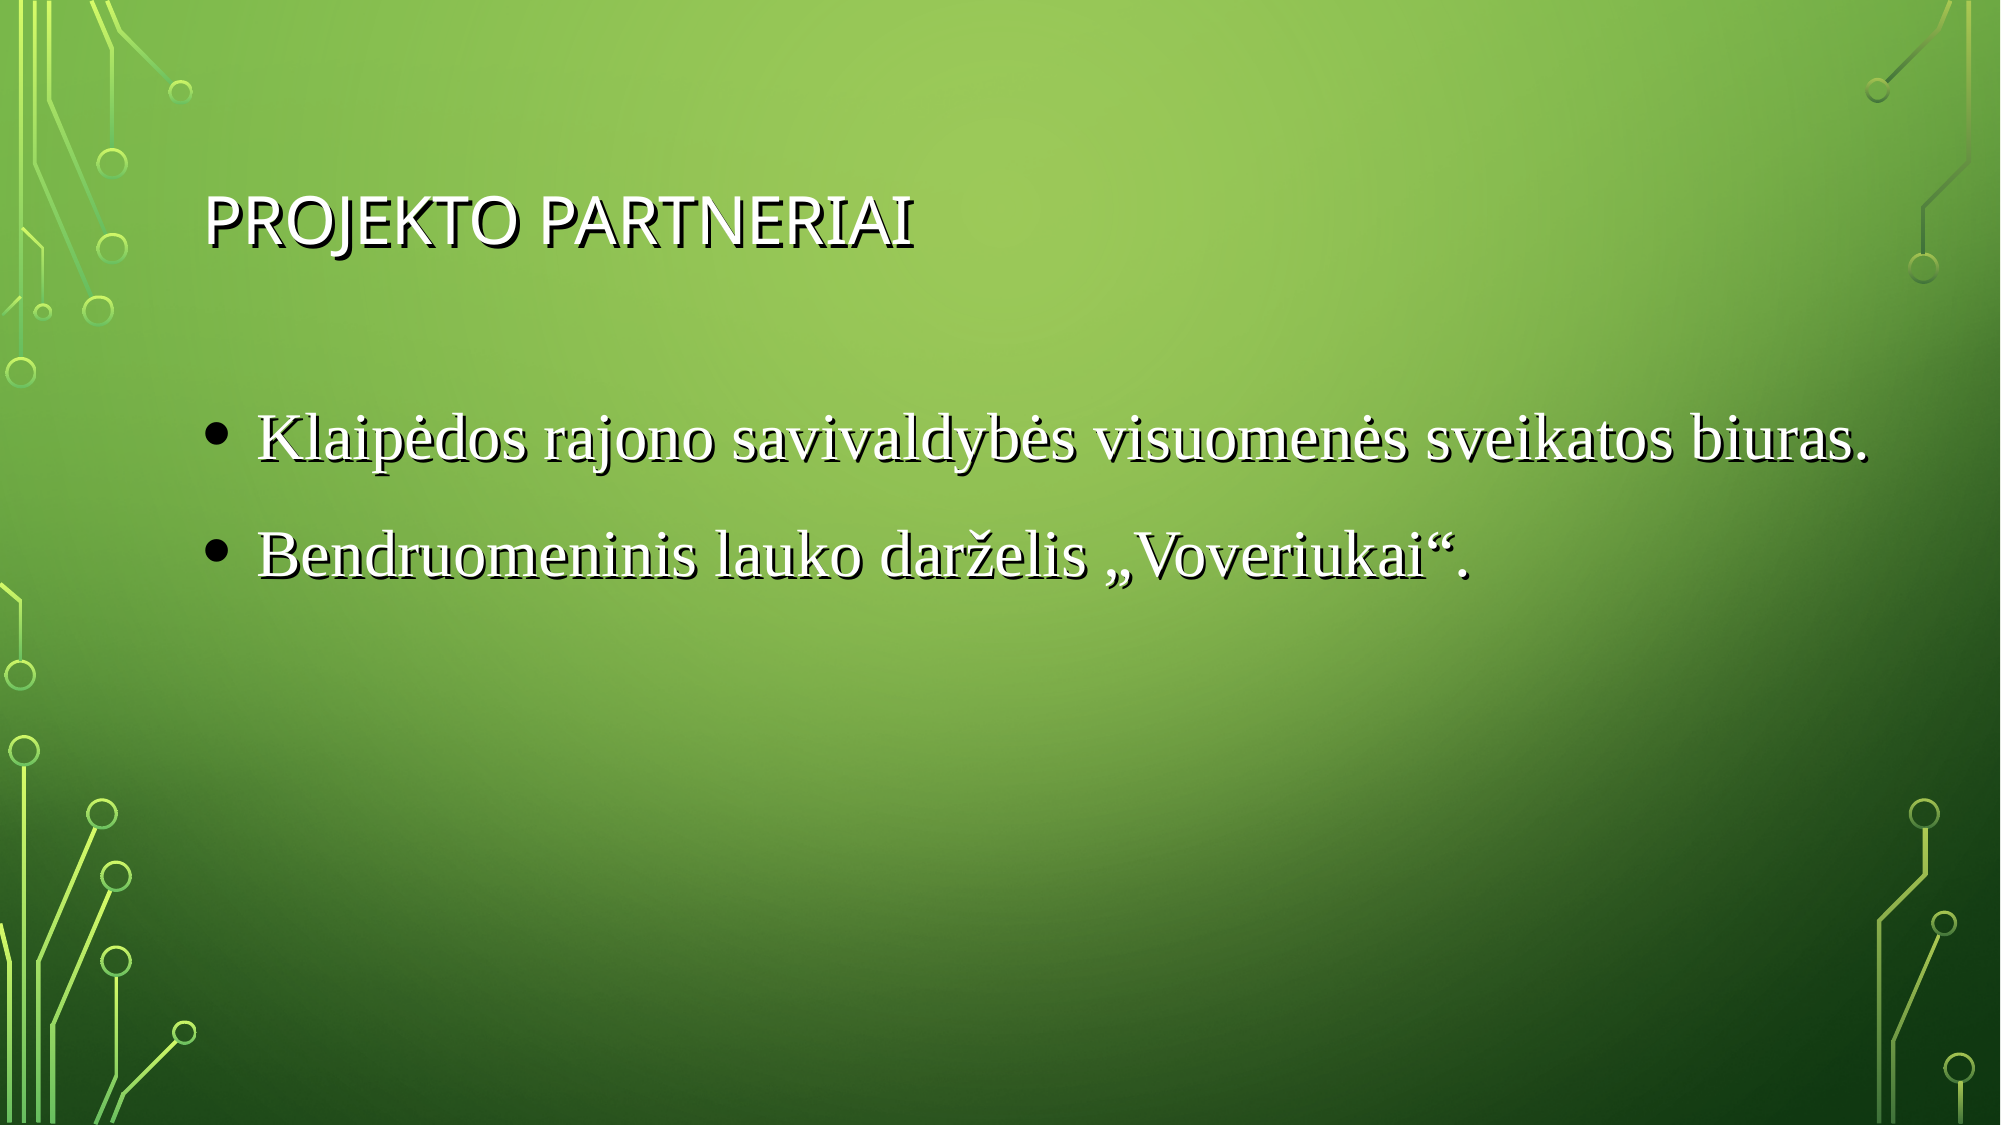

# PROJEKTO PARTNERIAI
 Klaipėdos rajono savivaldybės visuomenės sveikatos biuras.
 Bendruomeninis lauko darželis „Voveriukai“.